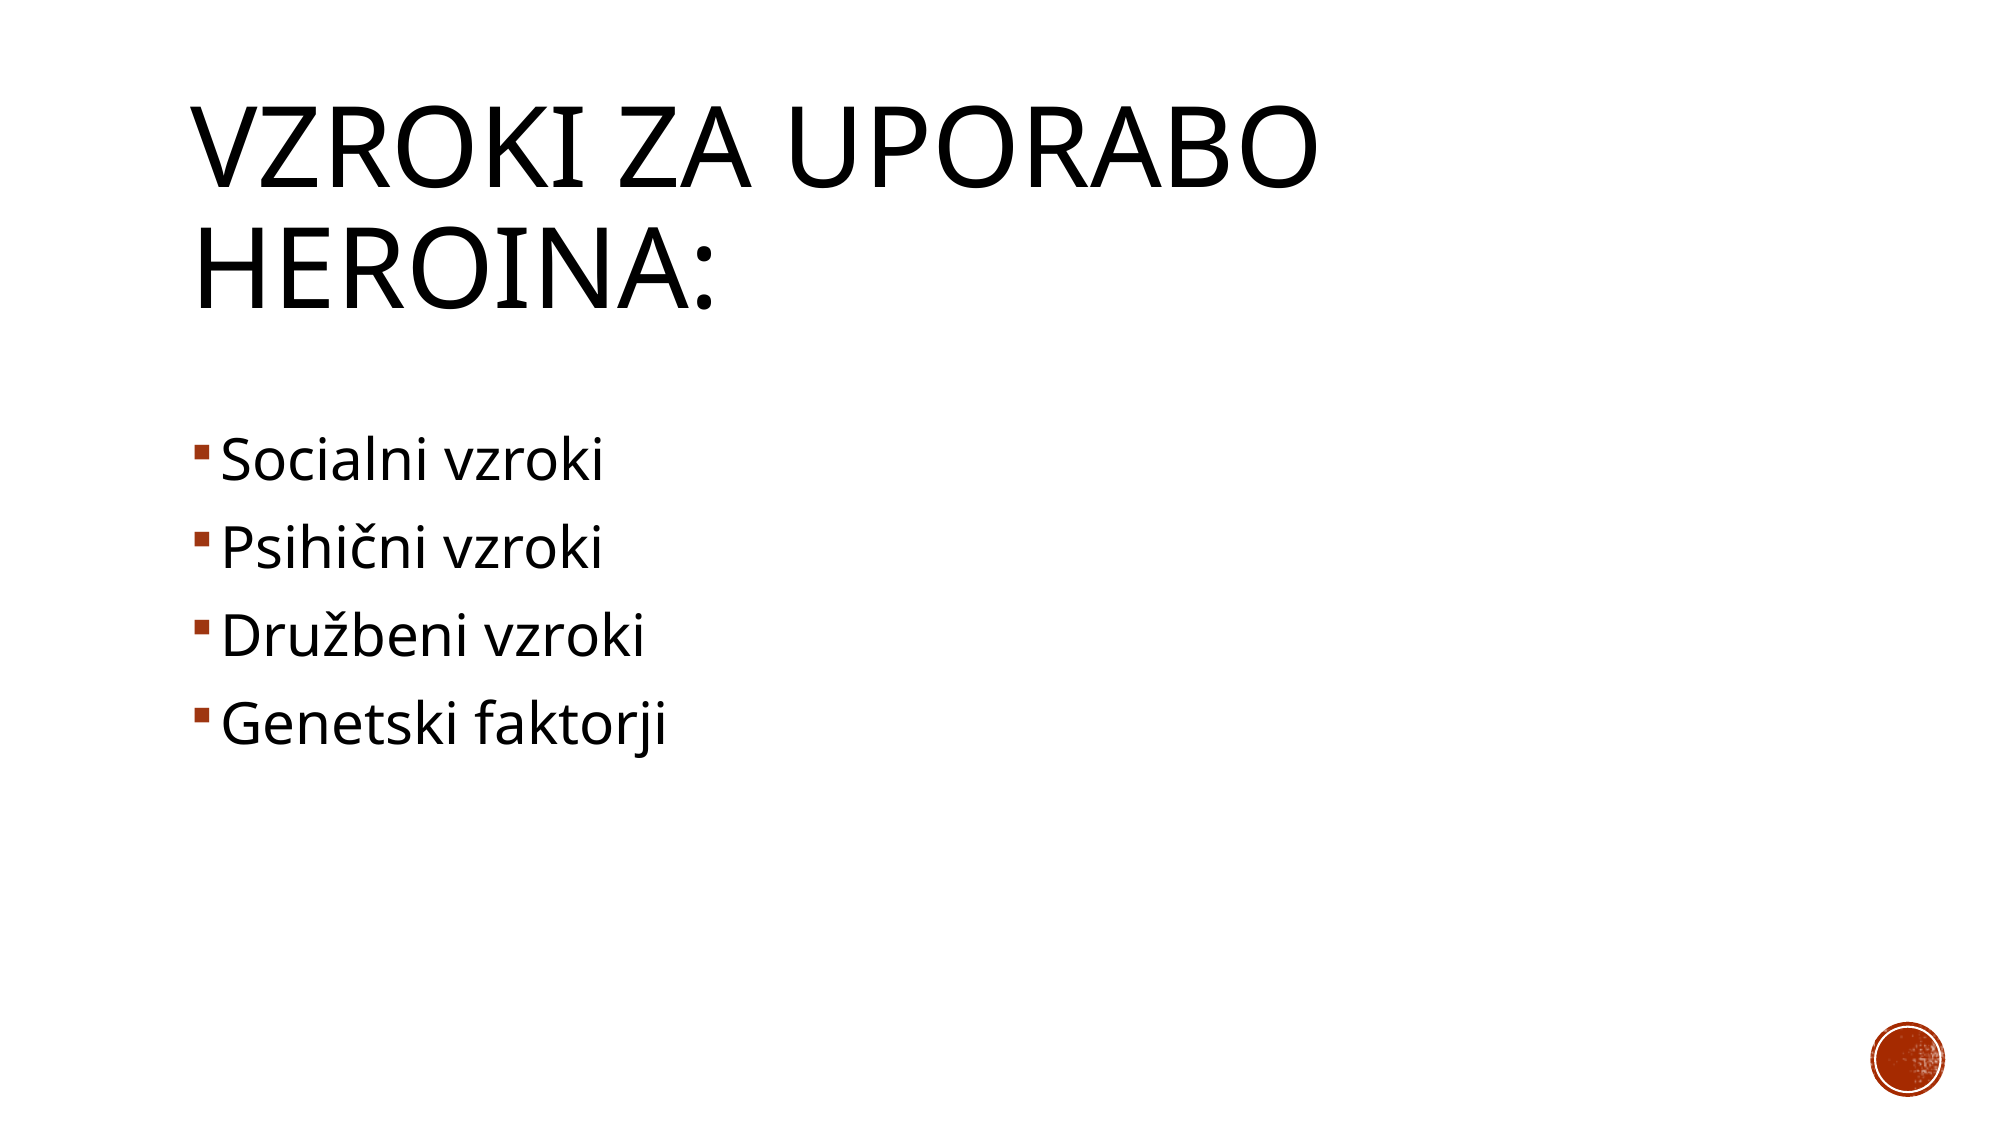

# Vzroki za uporabo heroina:
Socialni vzroki
Psihični vzroki
Družbeni vzroki
Genetski faktorji